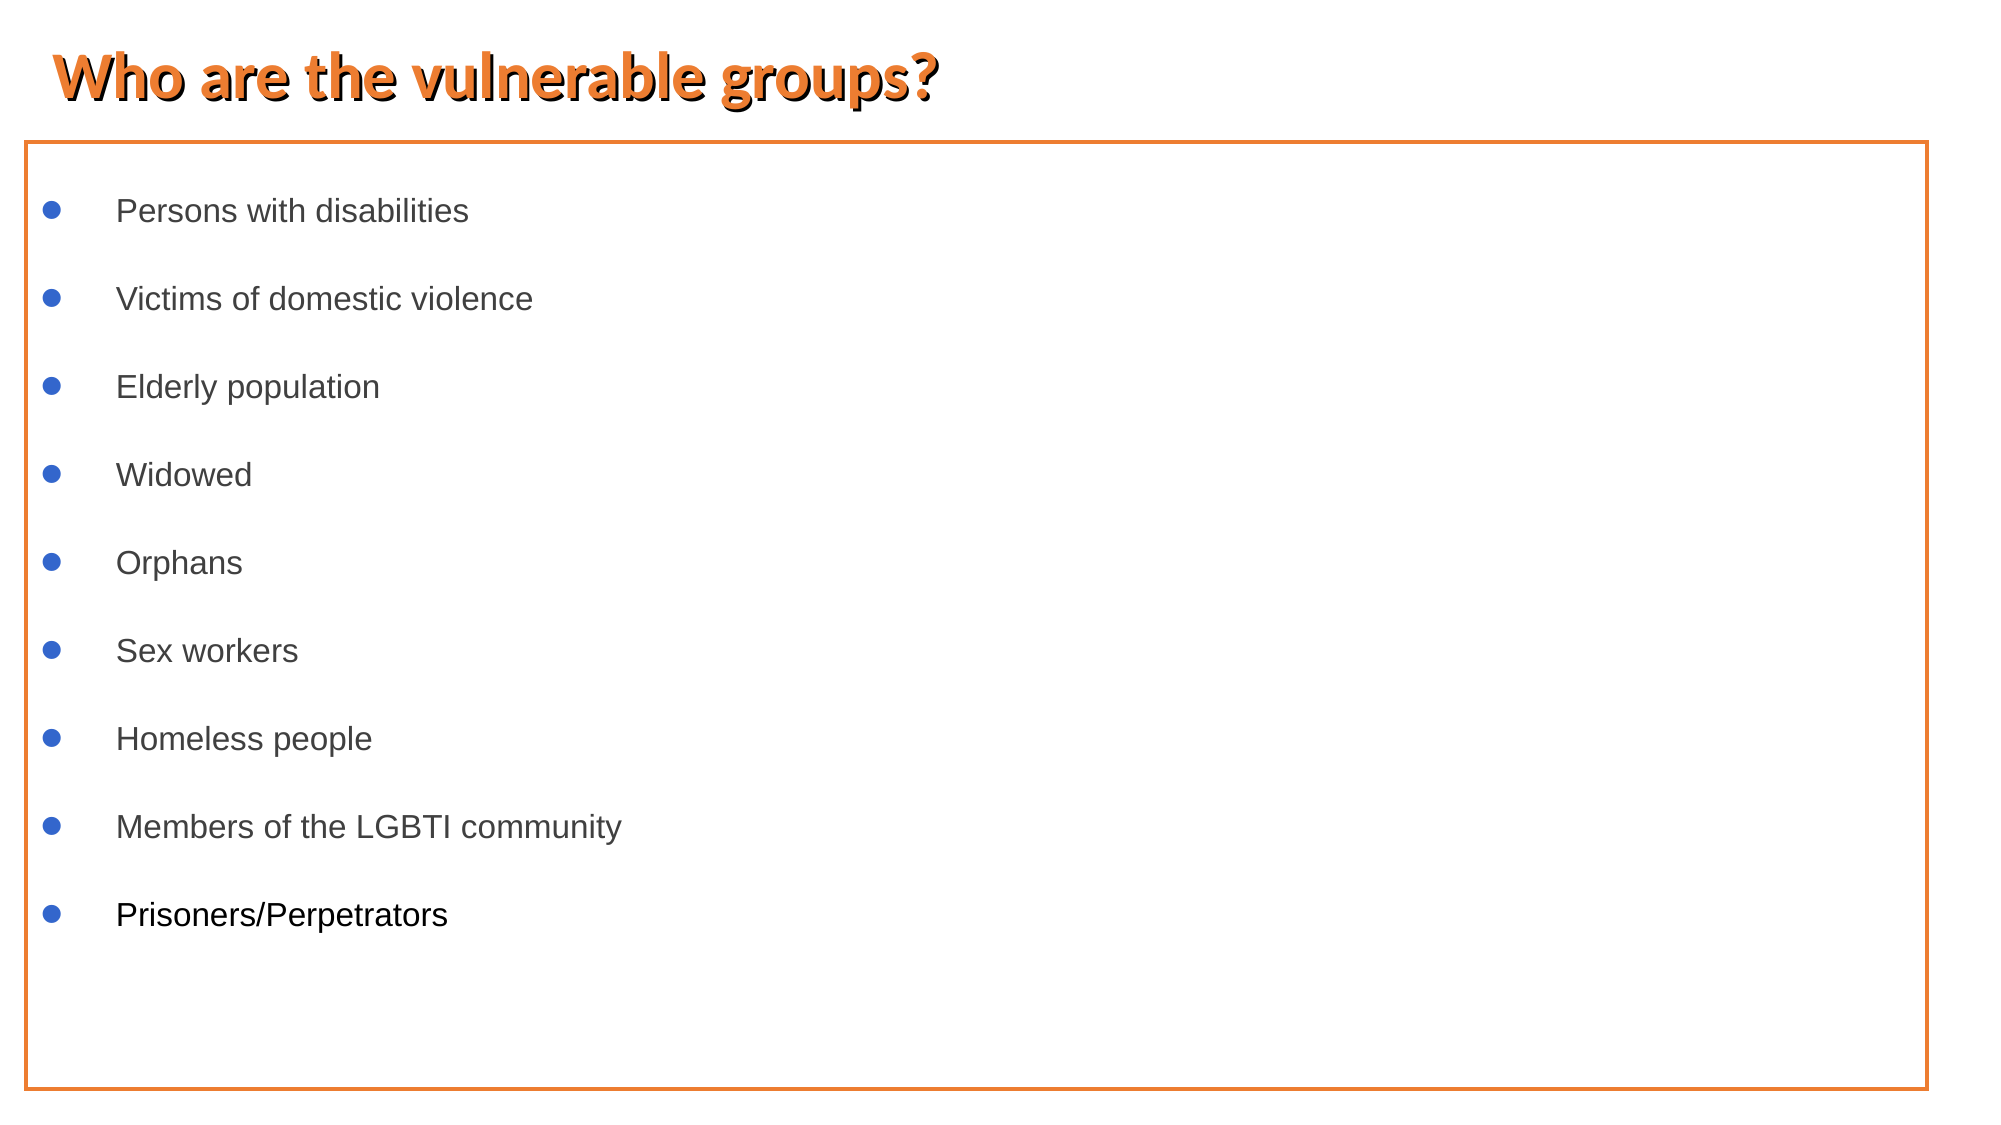

# Who are the vulnerable groups?
Persons with disabilities
Victims of domestic violence
Elderly population
Widowed
Orphans
Sex workers
Homeless people
Members of the LGBTI community
Prisoners/Perpetrators